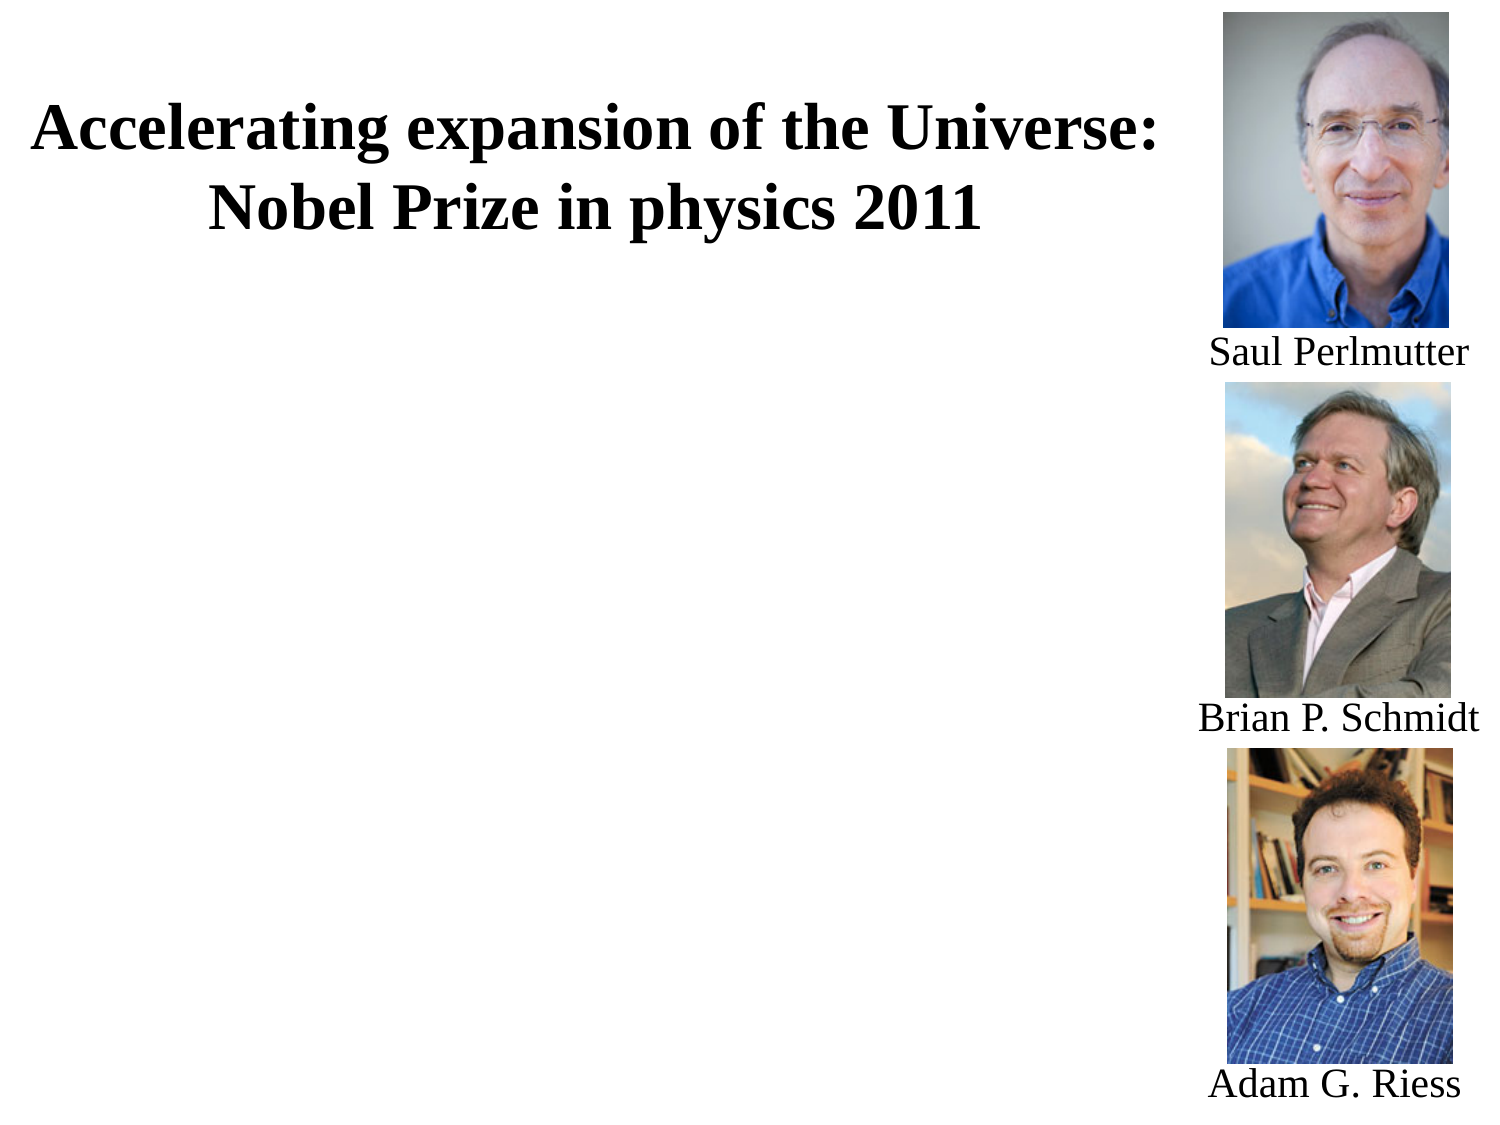

# Accelerating expansion of the Universe: Nobel Prize in physics 2011
Saul Perlmutter
Brian P. Schmidt
Adam G. Riess